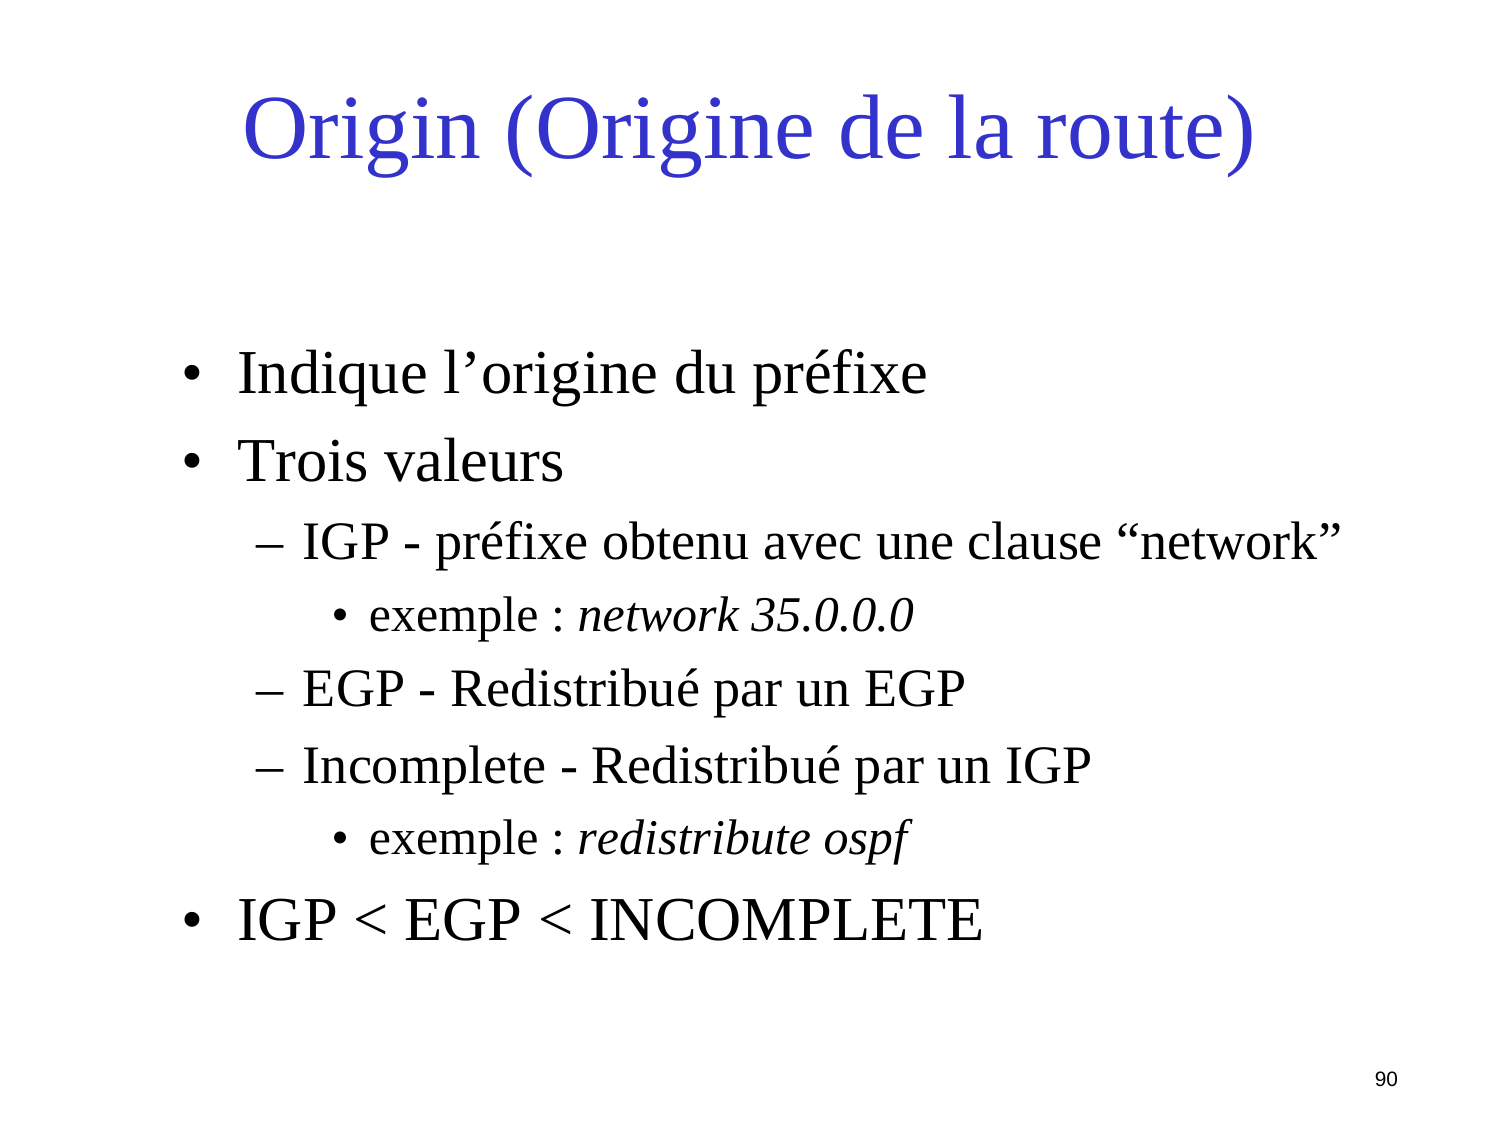

# Origin (Origine de la route)
Indique l’origine du préfixe
Trois valeurs
IGP - préfixe obtenu avec une clause “network”
exemple : network 35.0.0.0
EGP - Redistribué par un EGP
Incomplete - Redistribué par un IGP
exemple : redistribute ospf
IGP < EGP < INCOMPLETE